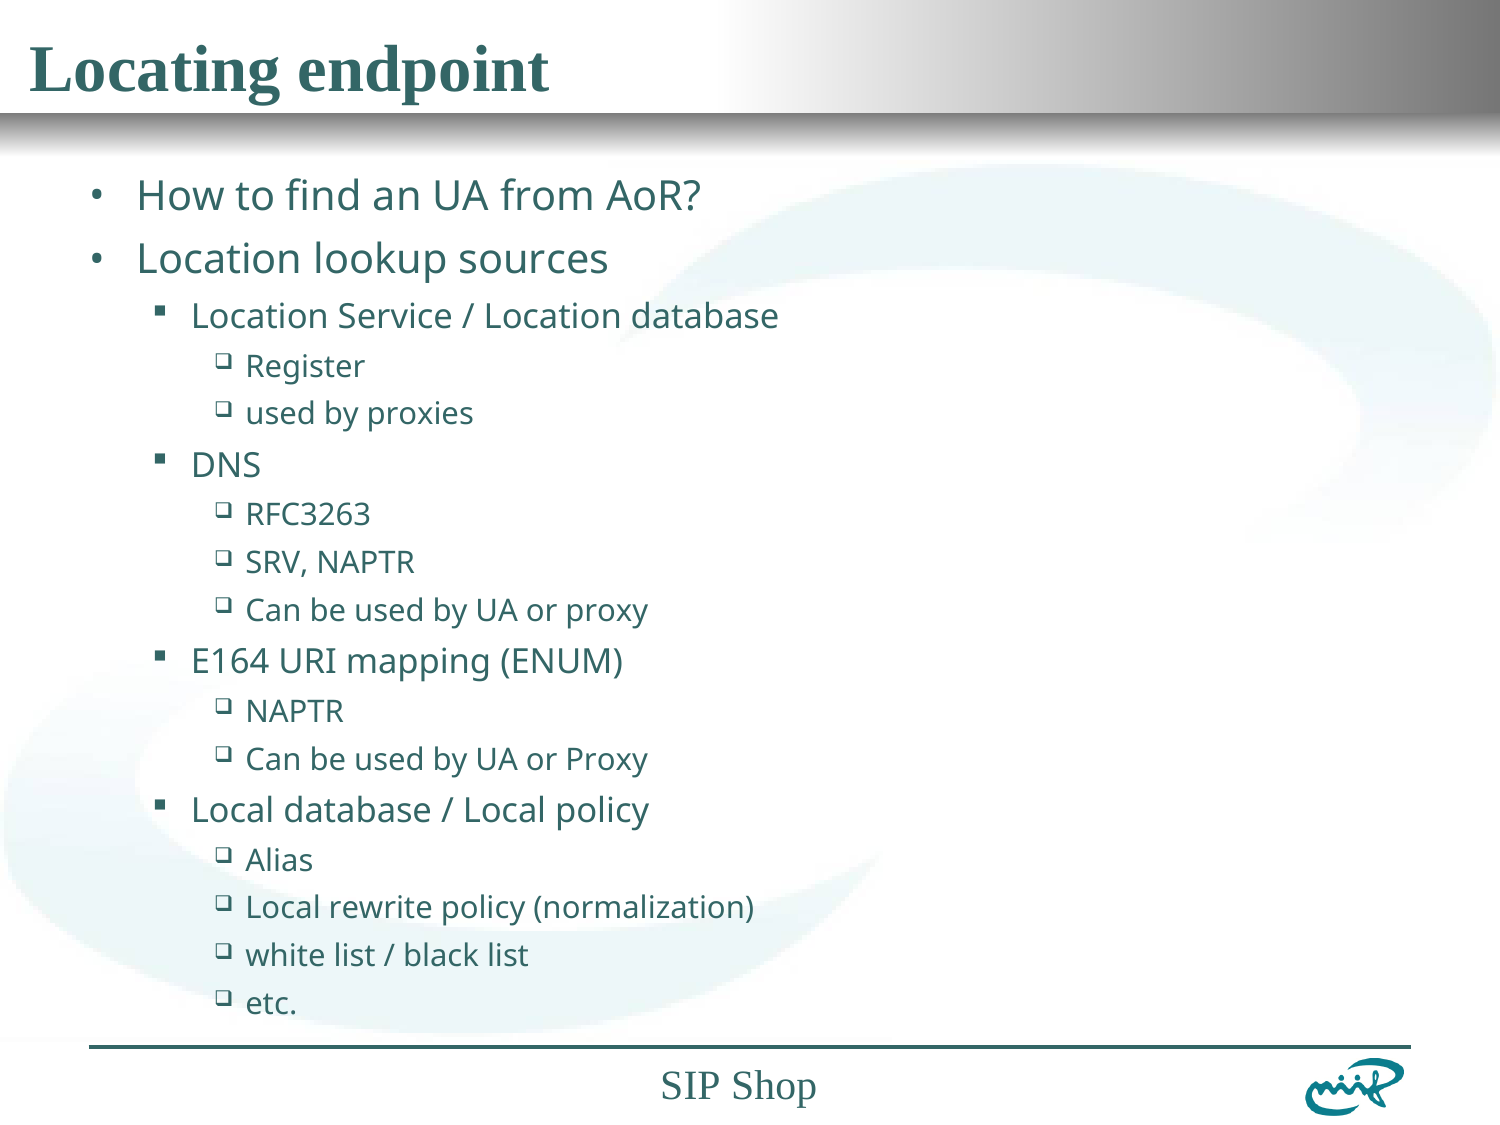

# Locating endpoint
How to find an UA from AoR?
Location lookup sources
Location Service / Location database
Register
used by proxies
DNS
RFC3263
SRV, NAPTR
Can be used by UA or proxy
E164 URI mapping (ENUM)
NAPTR
Can be used by UA or Proxy
Local database / Local policy
Alias
Local rewrite policy (normalization)
white list / black list
etc.